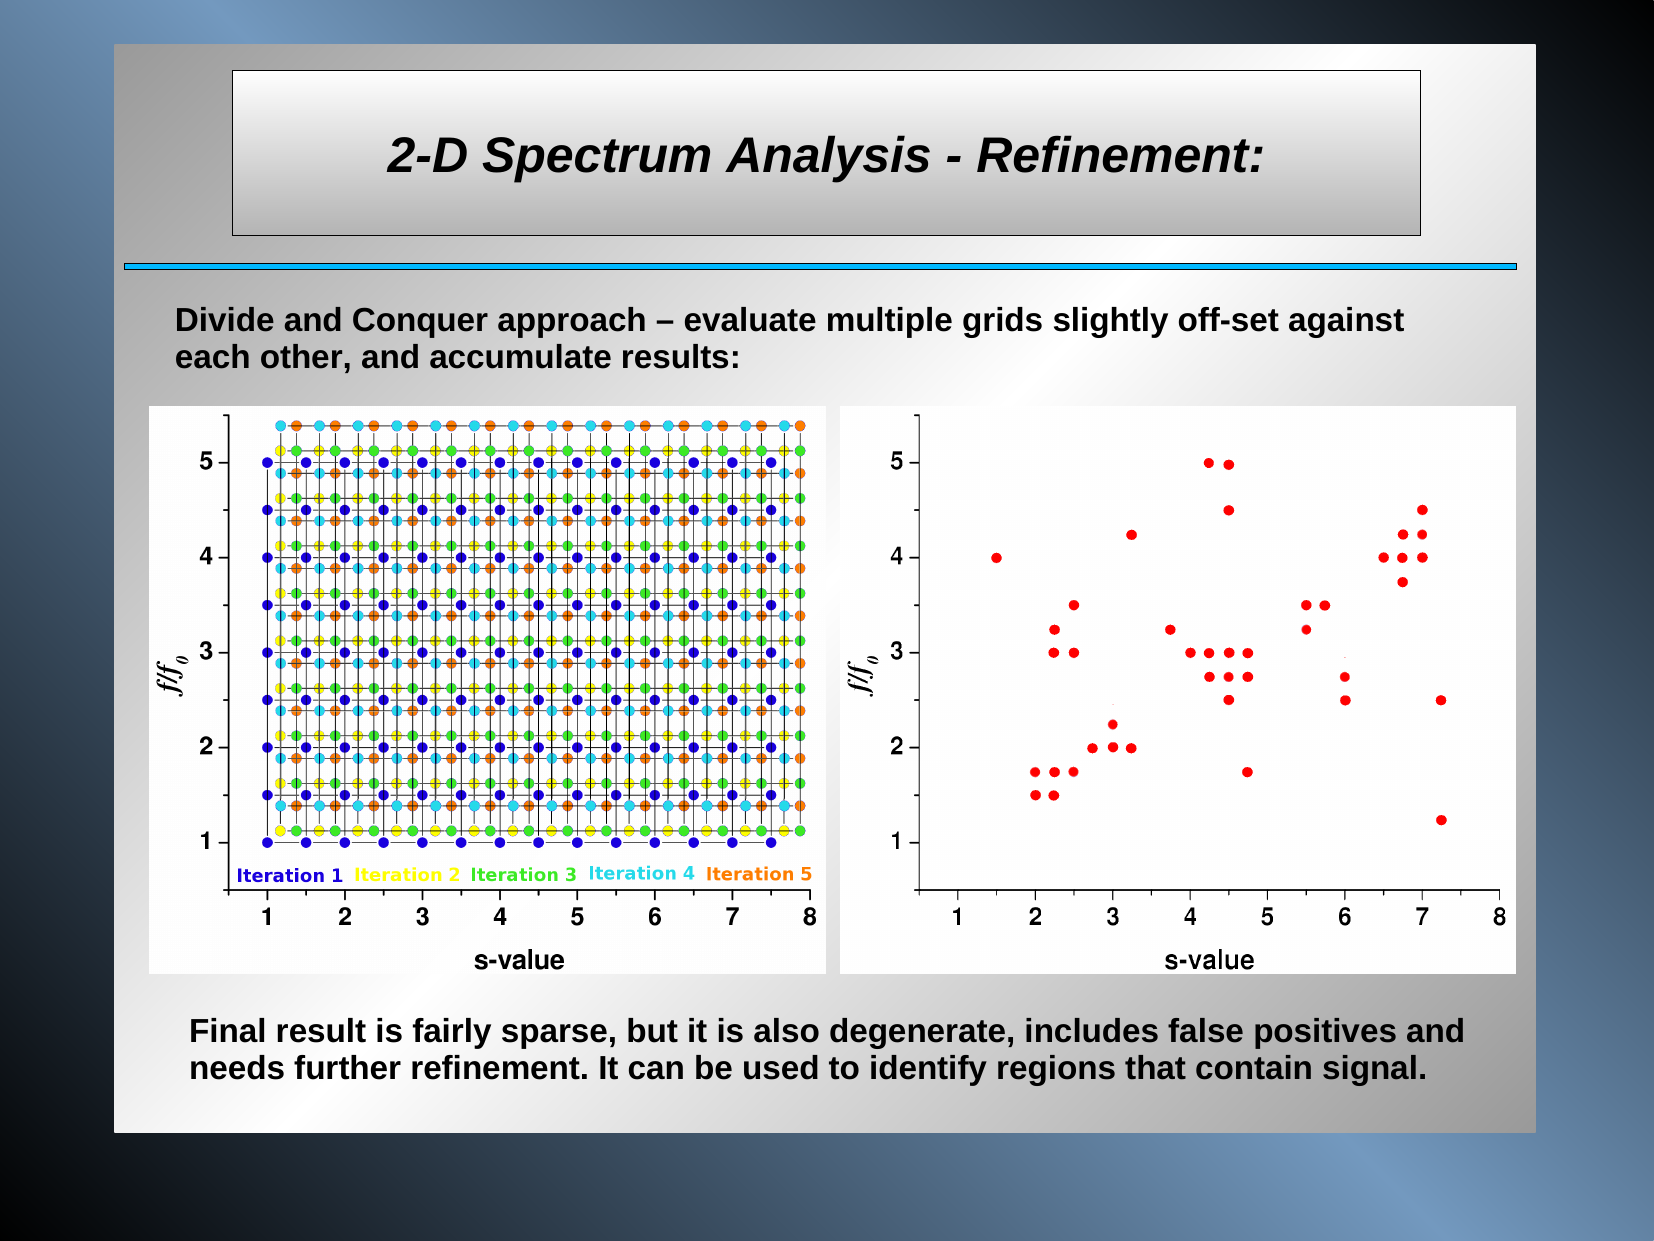

2-D Spectrum Analysis - Refinement:
Divide and Conquer approach – evaluate multiple grids slightly off-set against each other, and accumulate results:
Final result is fairly sparse, but it is also degenerate, includes false positives and needs further refinement. It can be used to identify regions that contain signal.